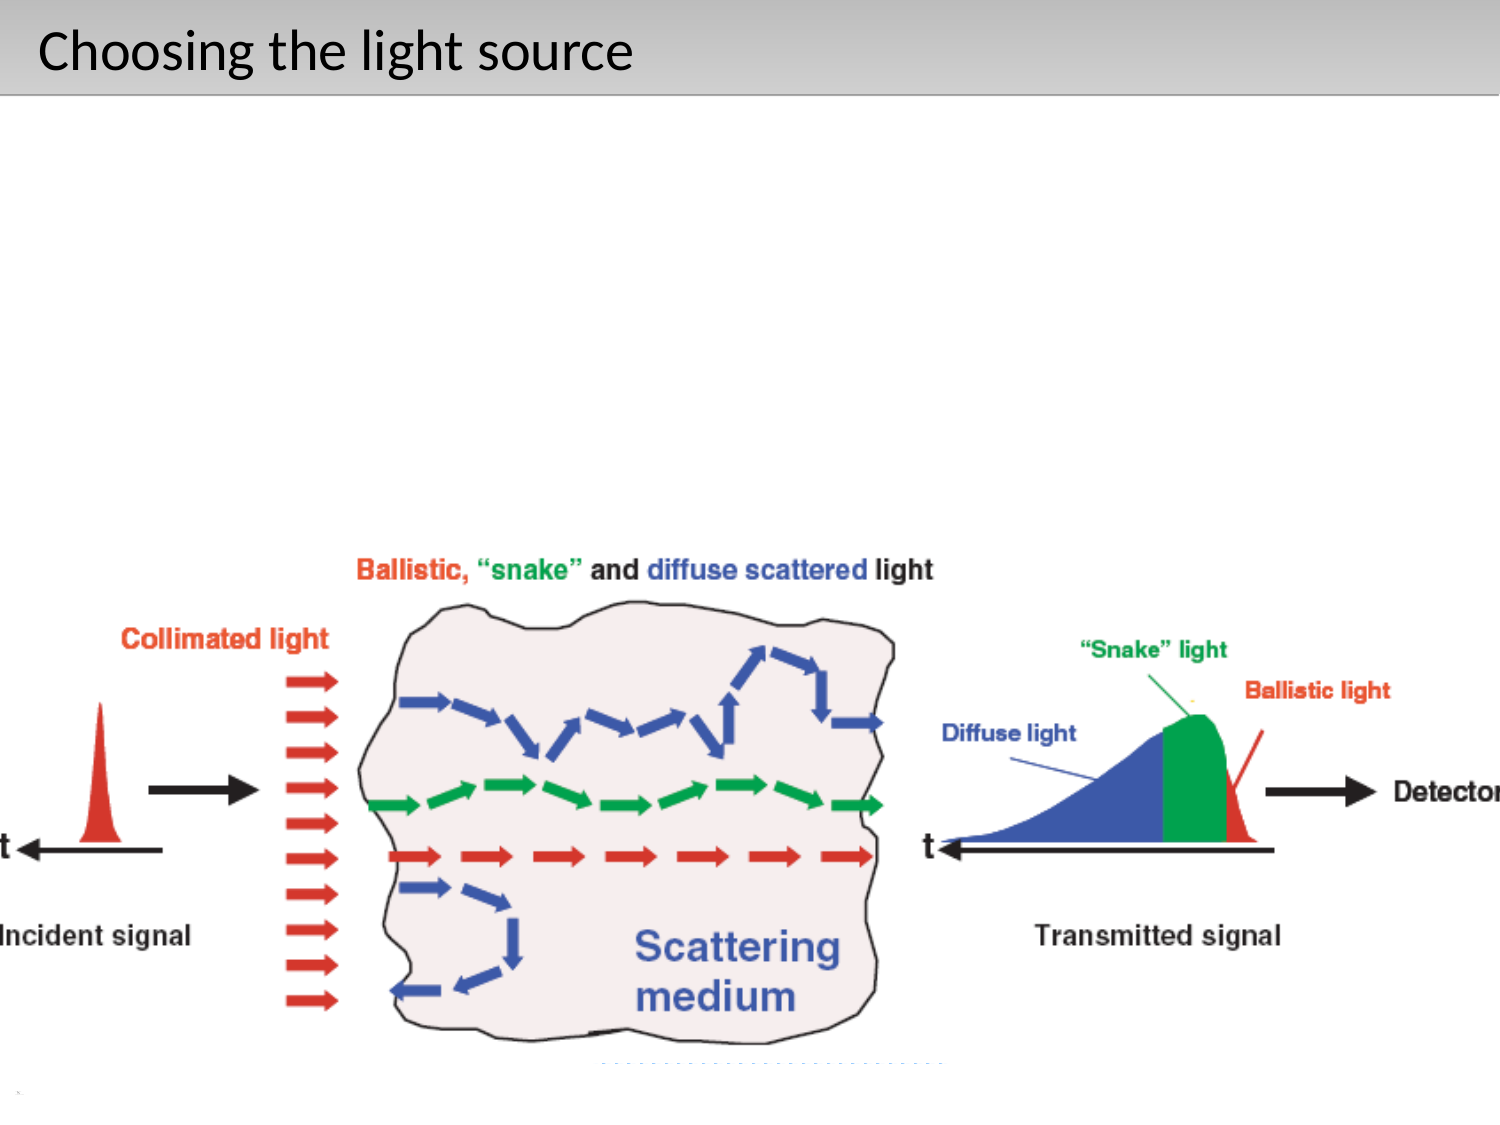

# Choosing the light source
Absorption
“Snake” component
Incident light
Ballistic component
Diffuse reflectance
Diffuse transmittance
Four primary considerations
wavelength,
bandwidth,
power (in a single-transverse-mode),
stability;
portability, ease-of-use, etc.
Light propagation (Monte Carlo simulation)